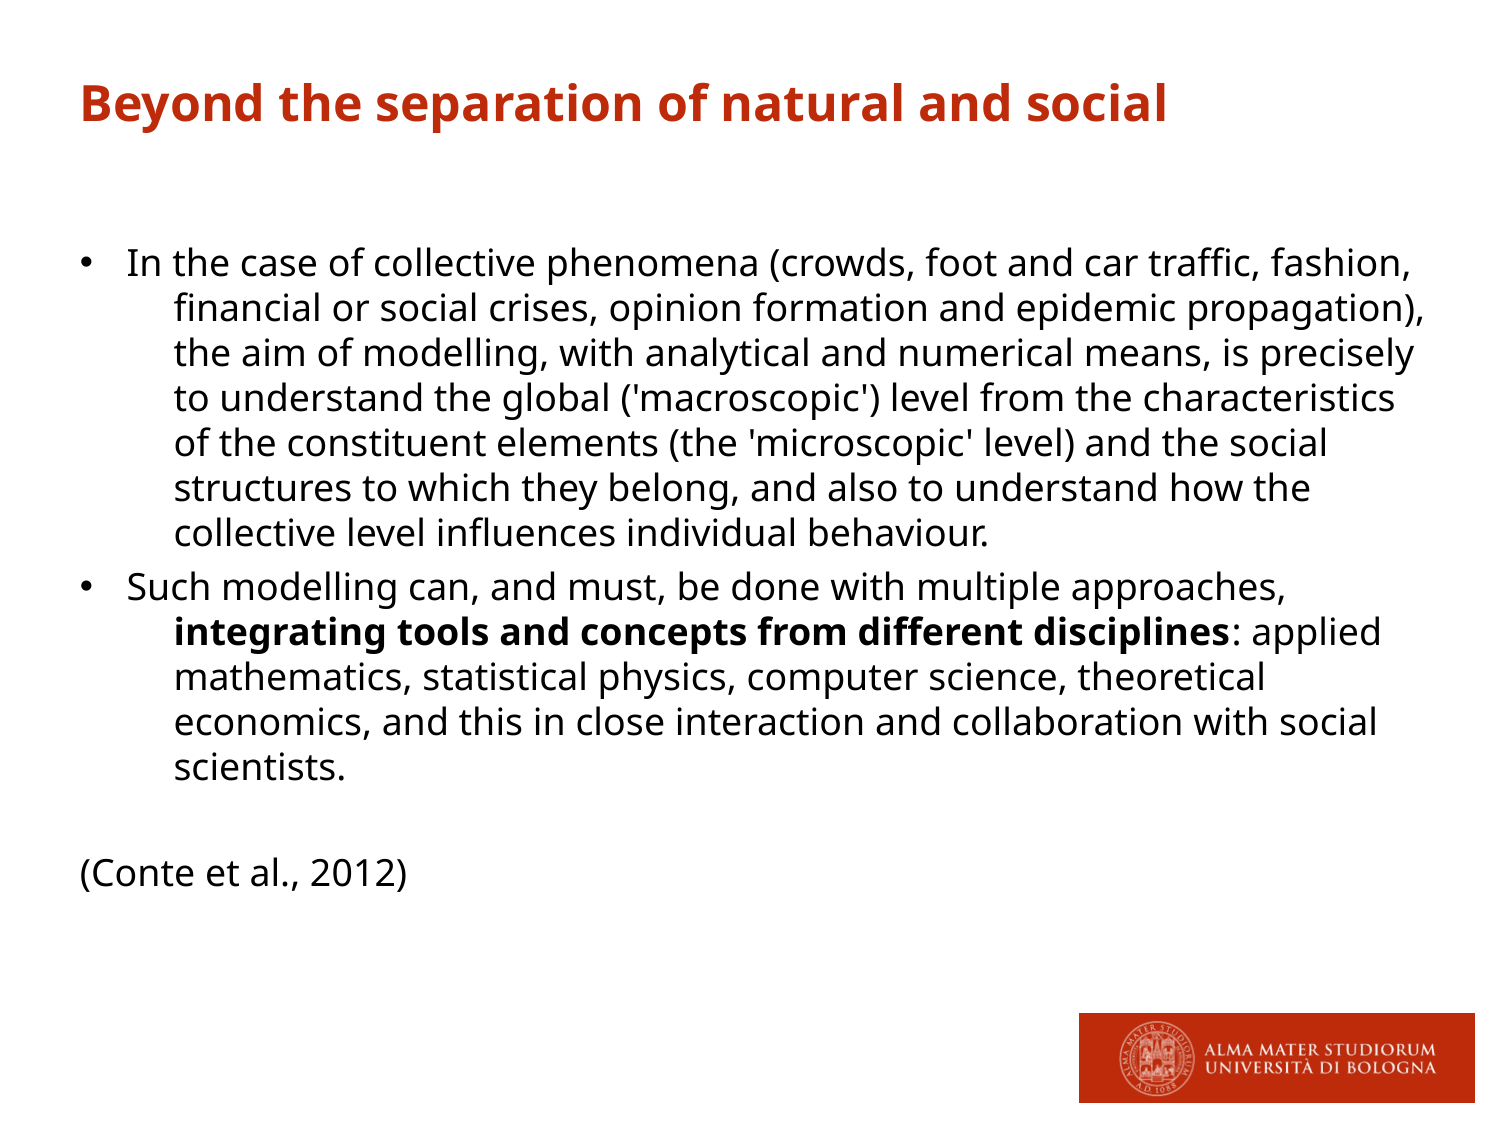

# Beyond the separation of natural and social
In the case of collective phenomena (crowds, foot and car traffic, fashion, financial or social crises, opinion formation and epidemic propagation), the aim of modelling, with analytical and numerical means, is precisely to understand the global ('macroscopic') level from the characteristics of the constituent elements (the 'microscopic' level) and the social structures to which they belong, and also to understand how the collective level influences individual behaviour.
Such modelling can, and must, be done with multiple approaches, integrating tools and concepts from different disciplines: applied mathematics, statistical physics, computer science, theoretical economics, and this in close interaction and collaboration with social scientists.
(Conte et al., 2012)